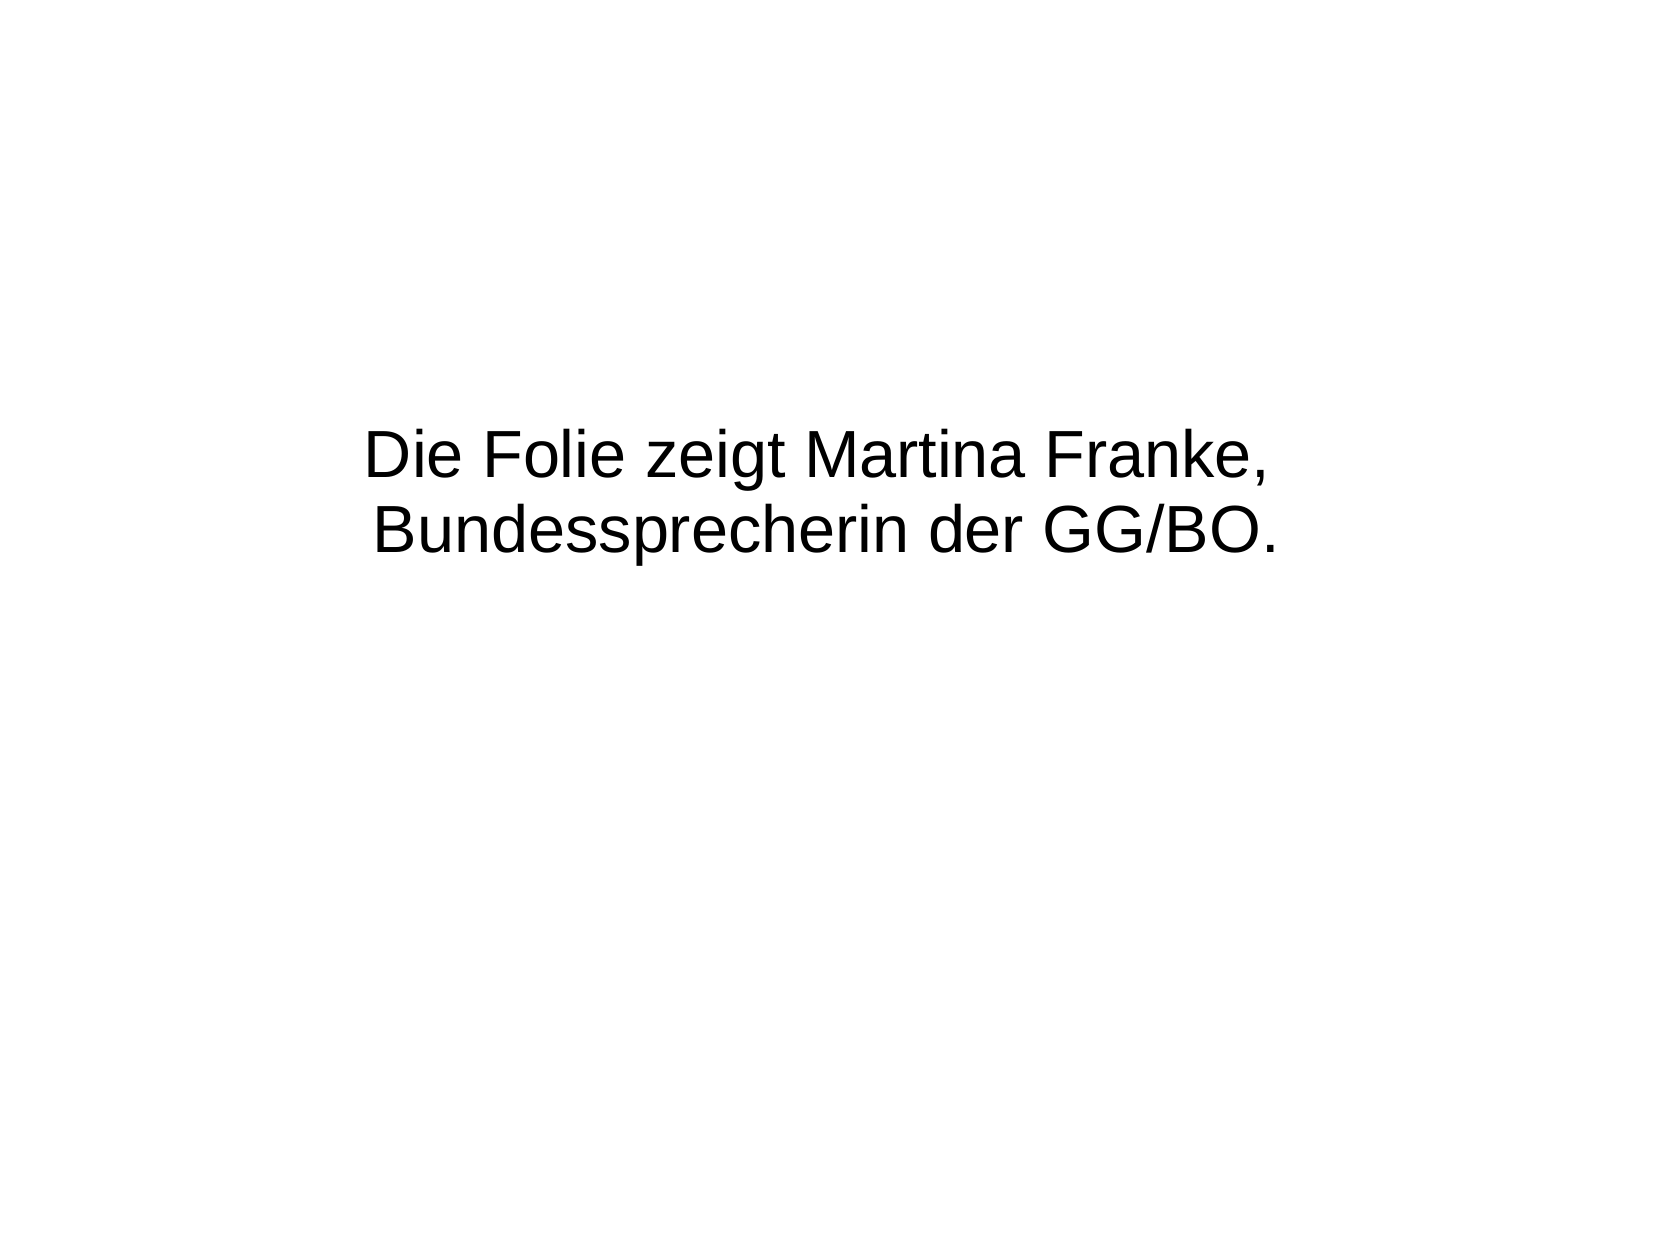

# Die Folie zeigt Martina Franke, Bundessprecherin der GG/BO.